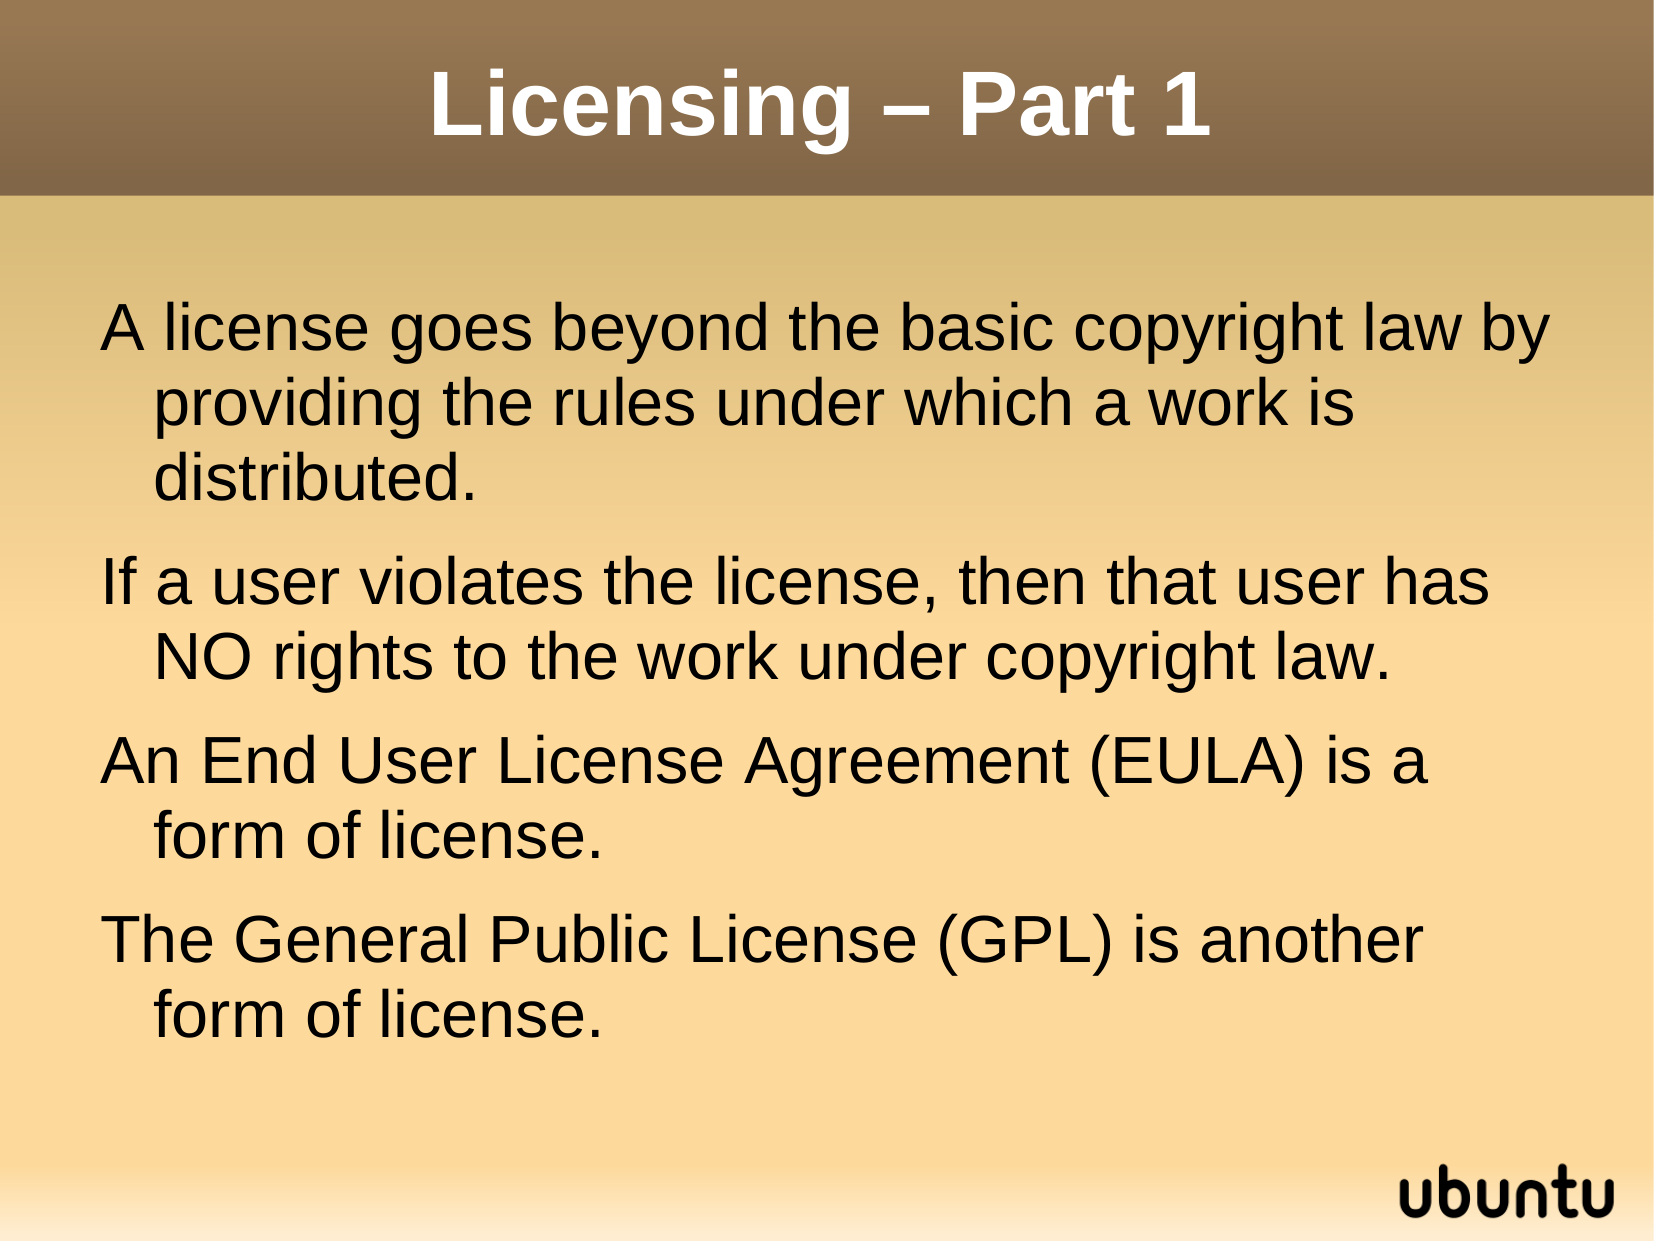

# Licensing – Part 1
A license goes beyond the basic copyright law by providing the rules under which a work is distributed.
If a user violates the license, then that user has NO rights to the work under copyright law.
An End User License Agreement (EULA) is a form of license.
The General Public License (GPL) is another form of license.